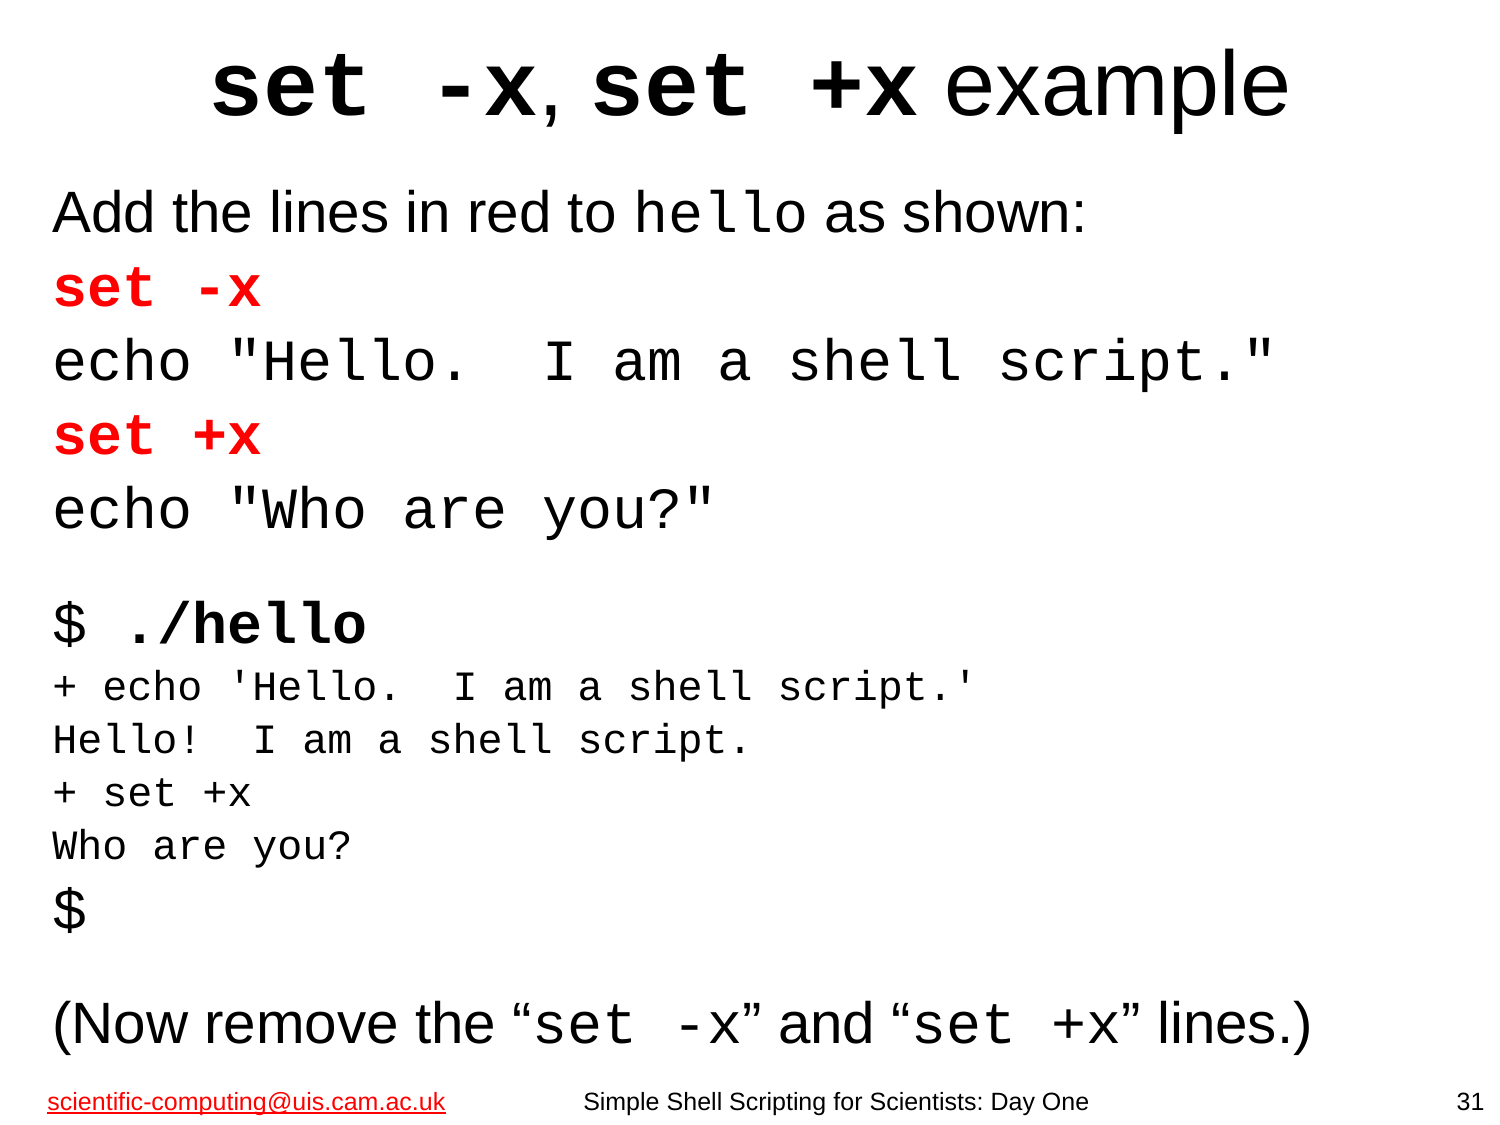

# set -x, set +x example
Add the lines in red to hello as shown:
set -x
echo "Hello. I am a shell script."
set +x
echo "Who are you?"
$ ./hello
+ echo 'Hello. I am a shell script.'
Hello! I am a shell script.
+ set +x
Who are you?
$
(Now remove the “set -x” and “set +x” lines.)
escience-support@ucs.cam.ac.uk	Simple Shell Scripting for Scientists: Day One
31